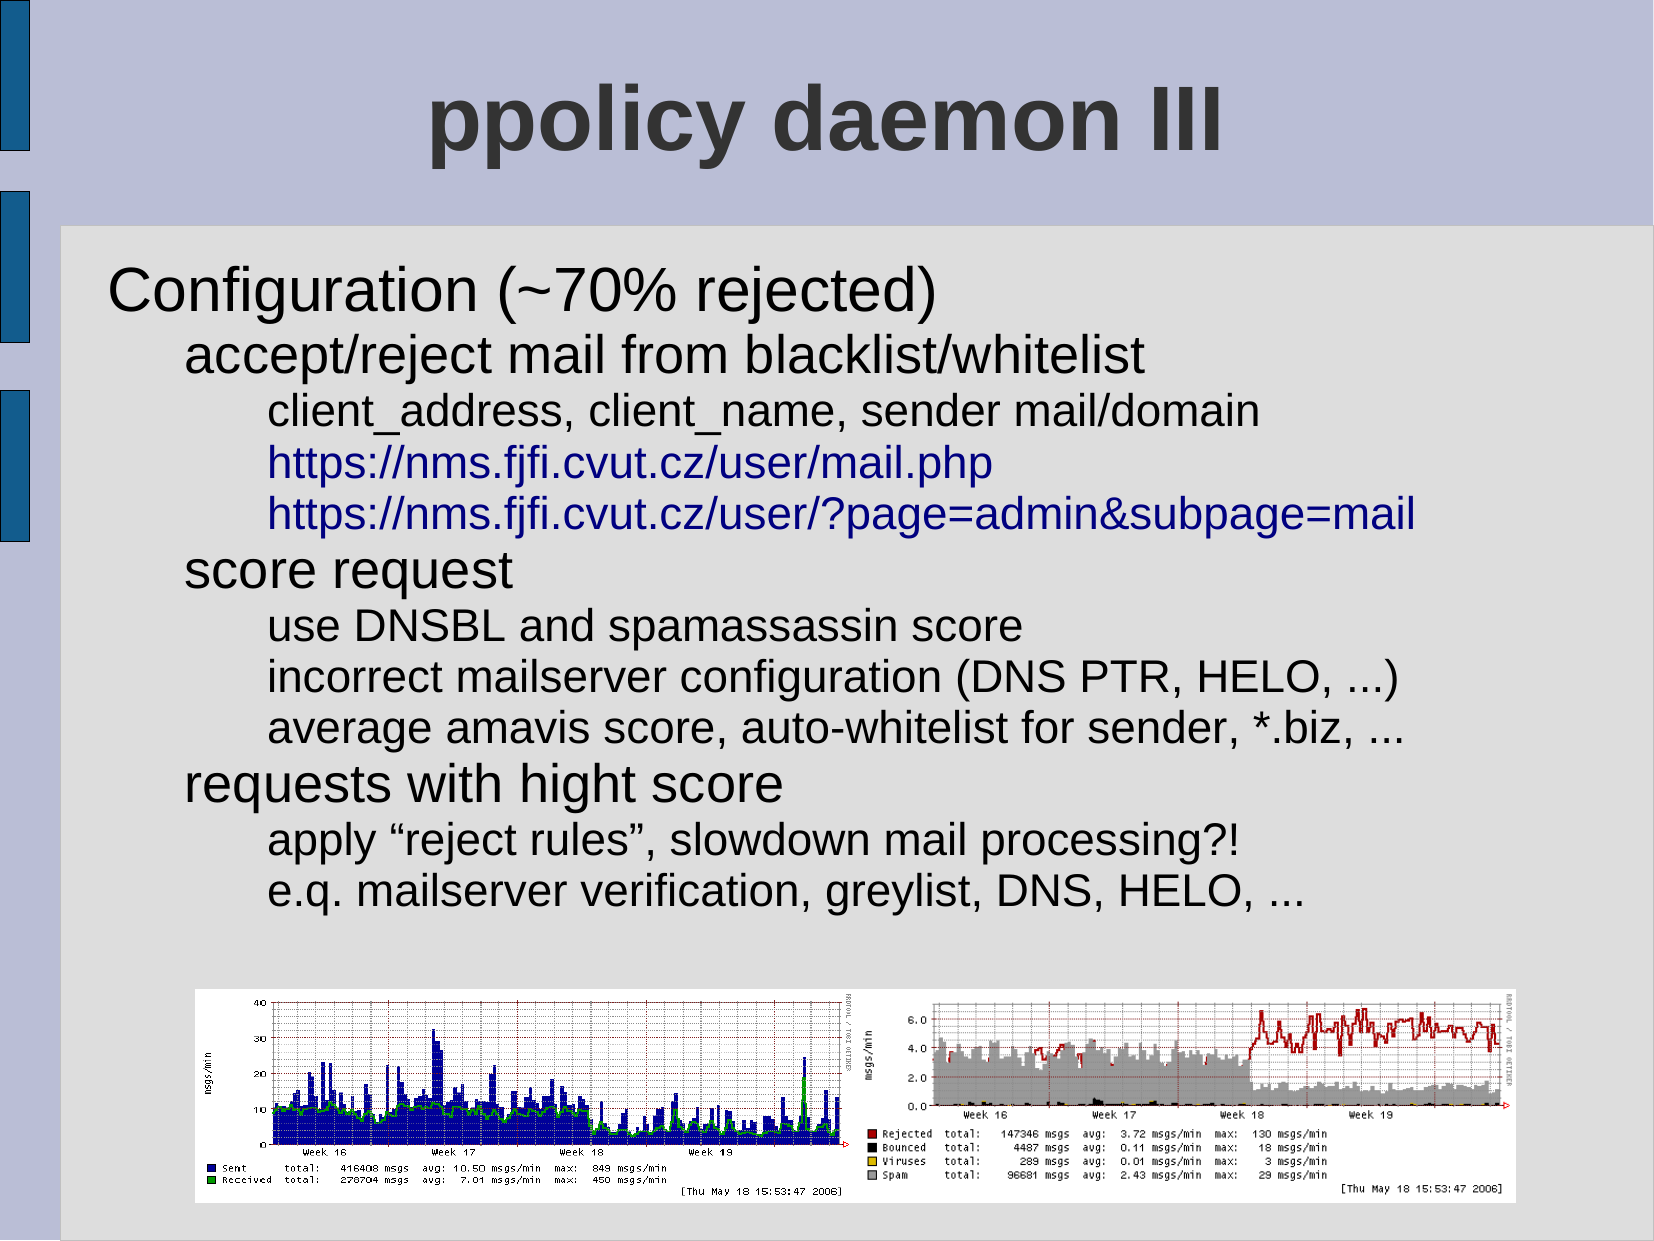

# ppolicy daemon III
Configuration (~70% rejected)
accept/reject mail from blacklist/whitelist
client_address, client_name, sender mail/domain
https://nms.fjfi.cvut.cz/user/mail.php
https://nms.fjfi.cvut.cz/user/?page=admin&subpage=mail
score request
use DNSBL and spamassassin score
incorrect mailserver configuration (DNS PTR, HELO, ...)
average amavis score, auto-whitelist for sender, *.biz, ...
requests with hight score
apply “reject rules”, slowdown mail processing?!
e.q. mailserver verification, greylist, DNS, HELO, ...